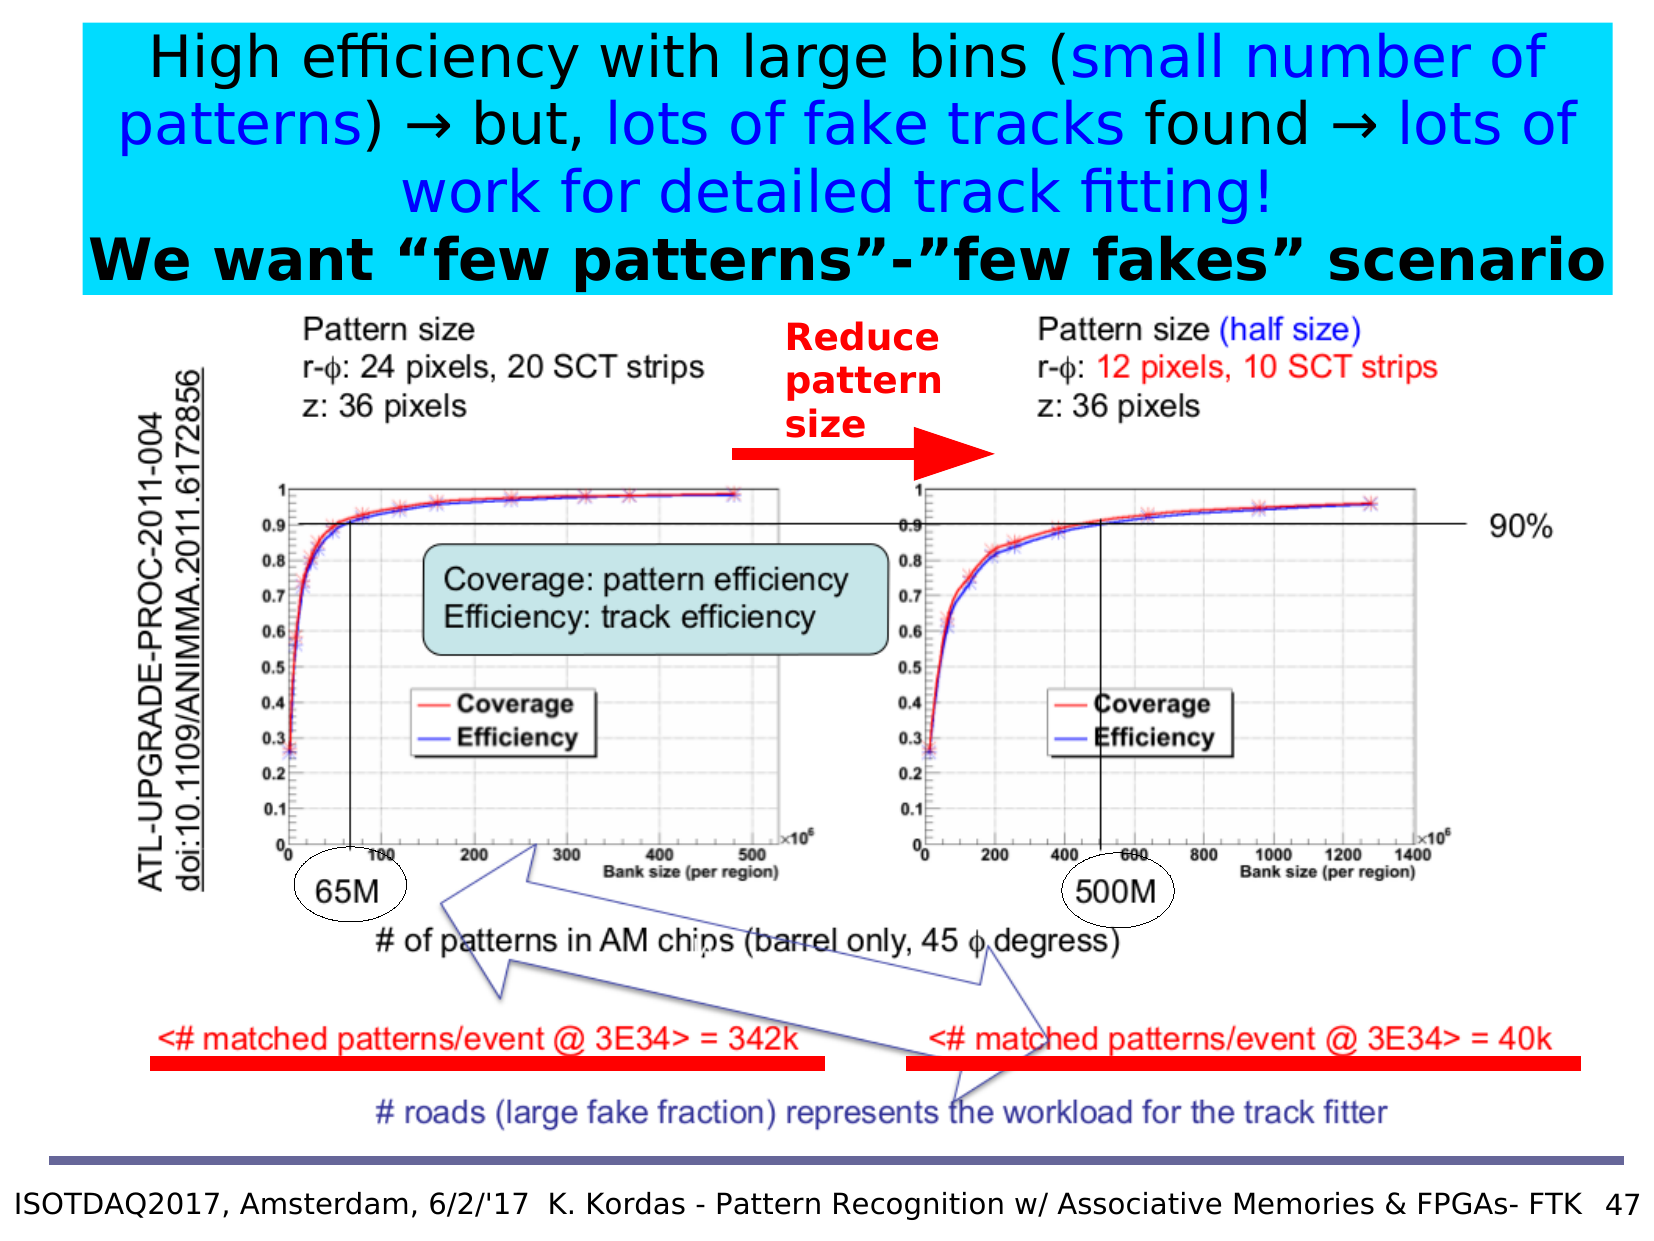

# High efficiency with large bins (small number of patterns) → but, lots of fake tracks found → lots of work for detailed track fitting! We want “few patterns”-”few fakes” scenario
Reduce
pattern
size
ISOTDAQ2017, Amsterdam, 6/2/'17
K. Kordas - Pattern Recognition w/ Associative Memories & FPGAs- FTK
47